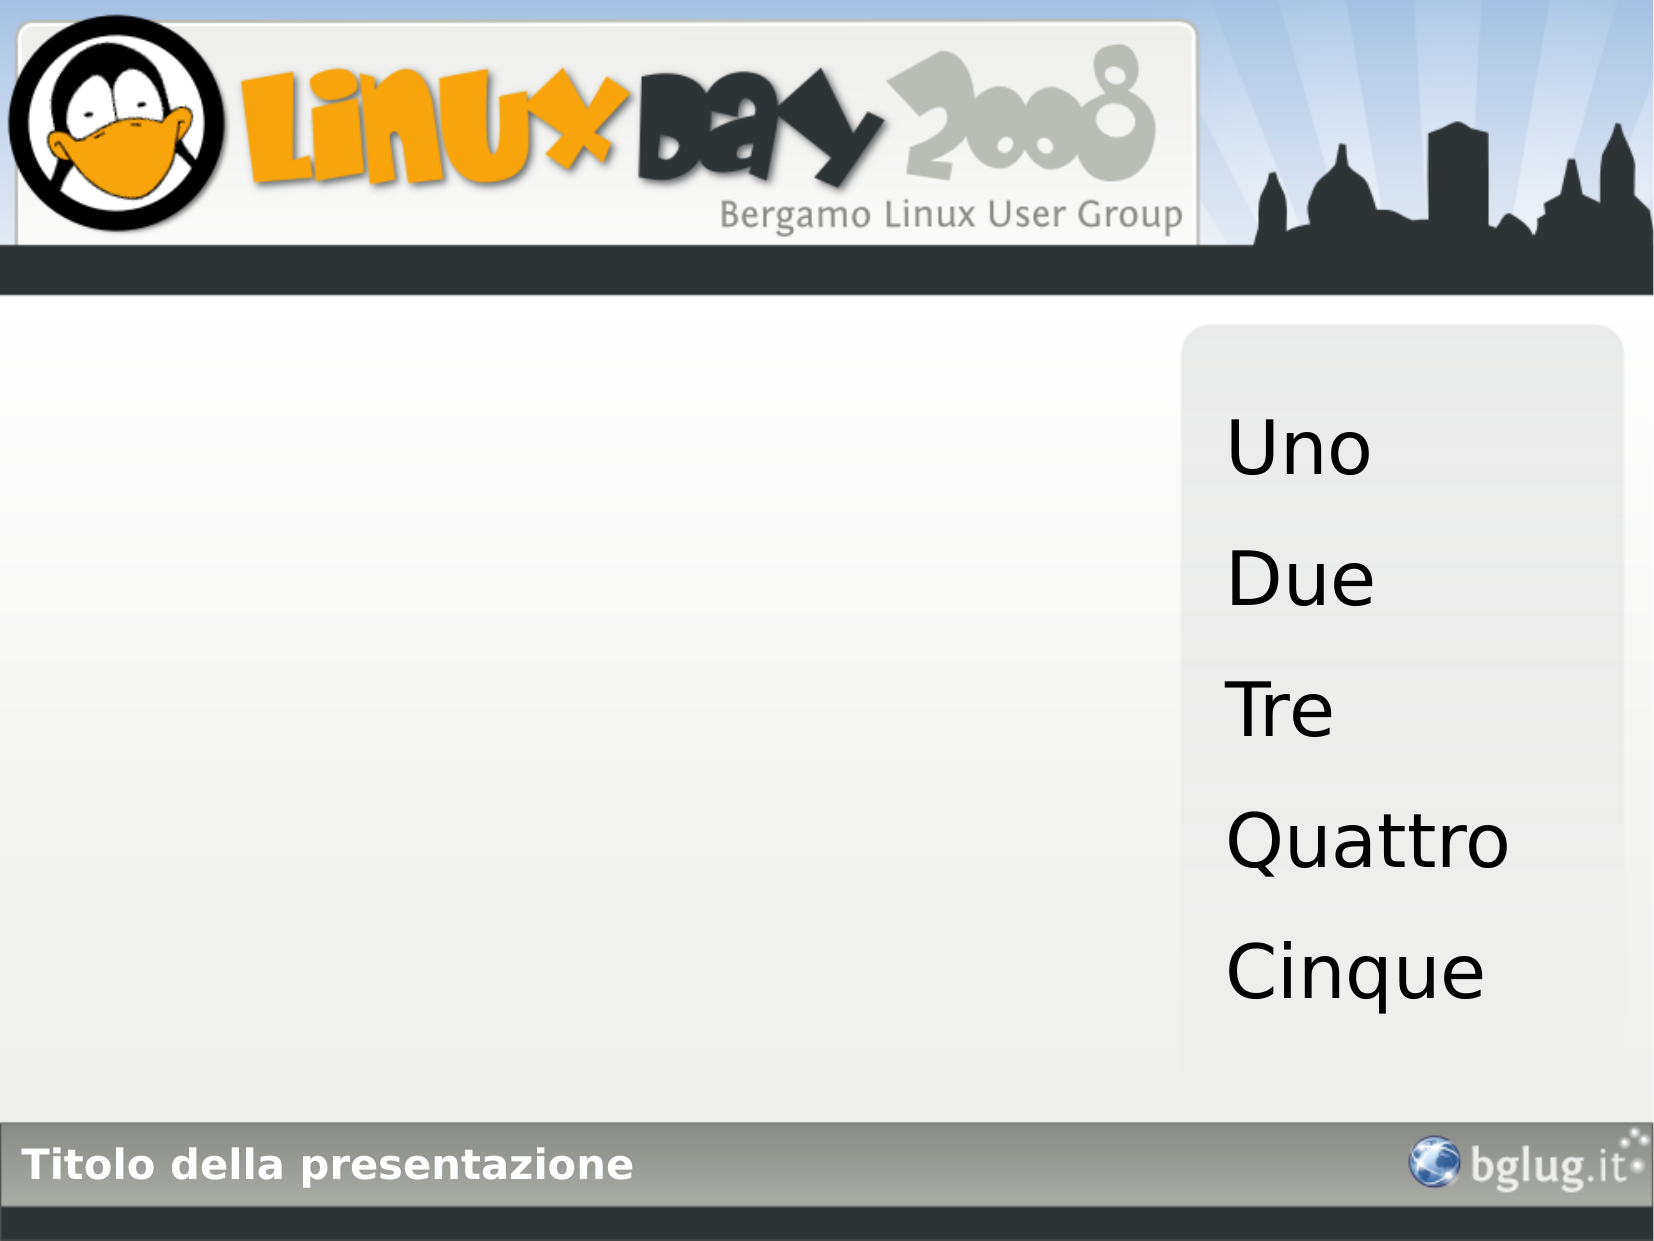

Uno
Due
Tre
Quattro
Cinque
Titolo della presentazione